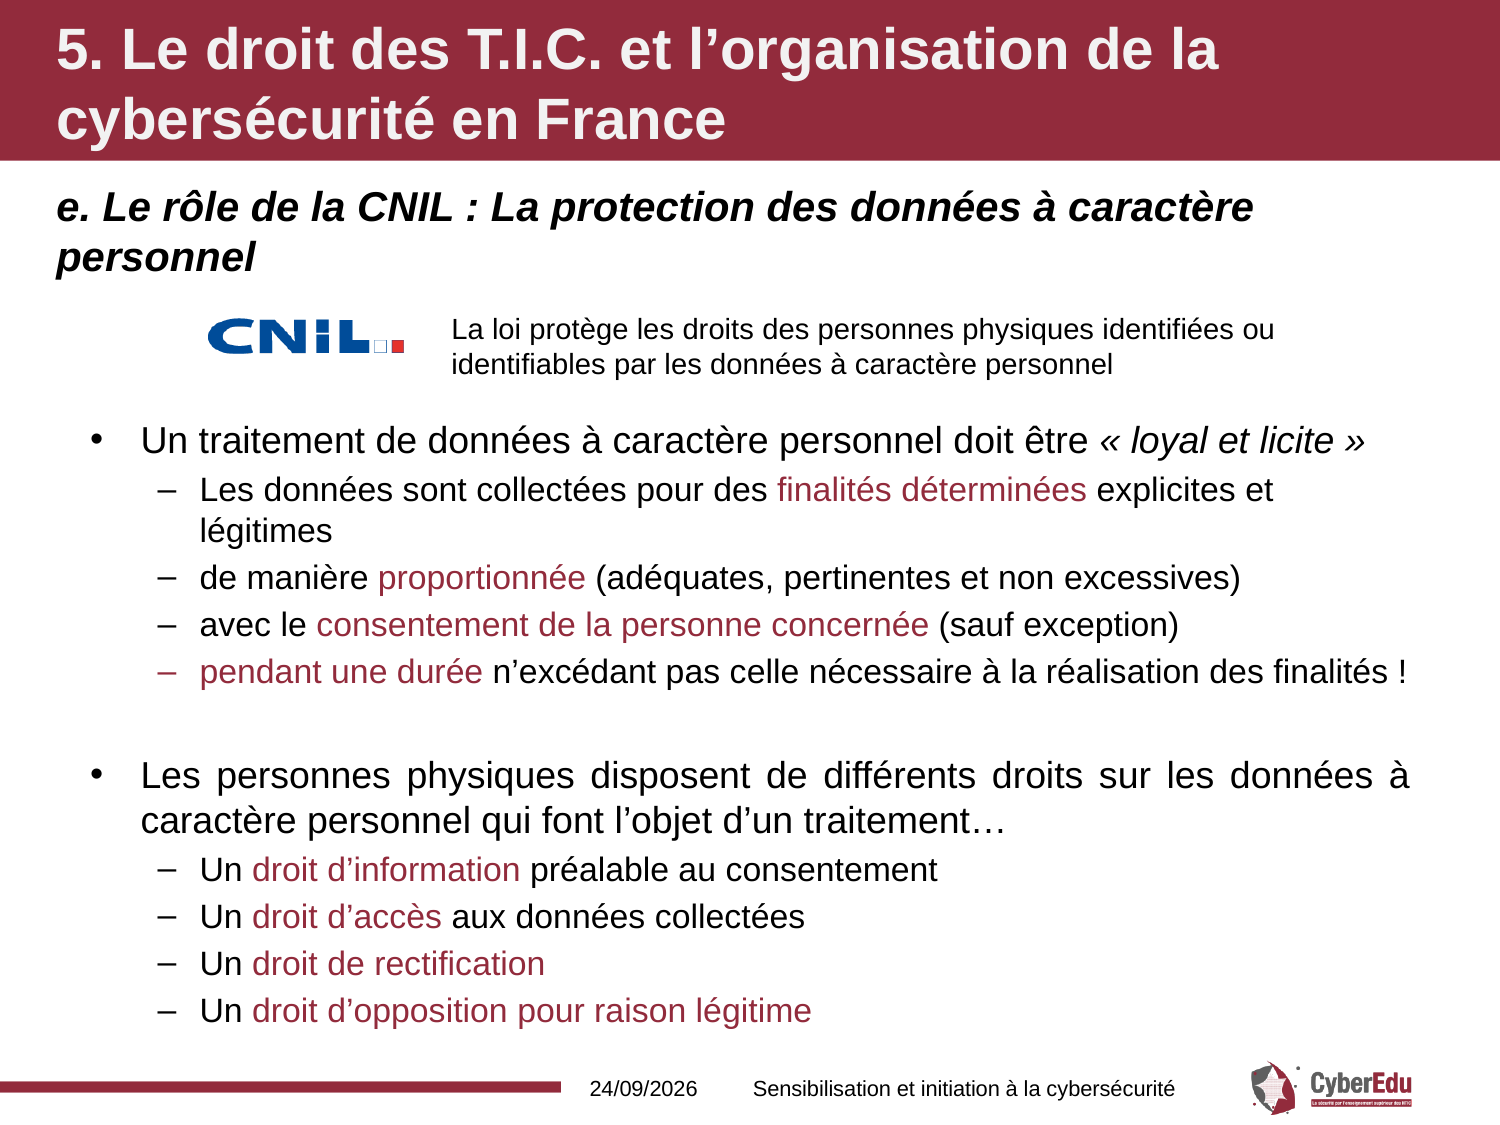

# 5. Le droit des T.I.C. et l’organisation de la cybersécurité en France
e. Le rôle de la CNIL : La protection des données à caractère personnel
La loi protège les droits des personnes physiques identifiées ou identifiables par les données à caractère personnel
Un traitement de données à caractère personnel doit être « loyal et licite »
Les données sont collectées pour des finalités déterminées explicites et légitimes
de manière proportionnée (adéquates, pertinentes et non excessives)
avec le consentement de la personne concernée (sauf exception)
pendant une durée n’excédant pas celle nécessaire à la réalisation des finalités !
Les personnes physiques disposent de différents droits sur les données à caractère personnel qui font l’objet d’un traitement…
Un droit d’information préalable au consentement
Un droit d’accès aux données collectées
Un droit de rectification
Un droit d’opposition pour raison légitime
Sensibilisation et initiation à la cybersécurité